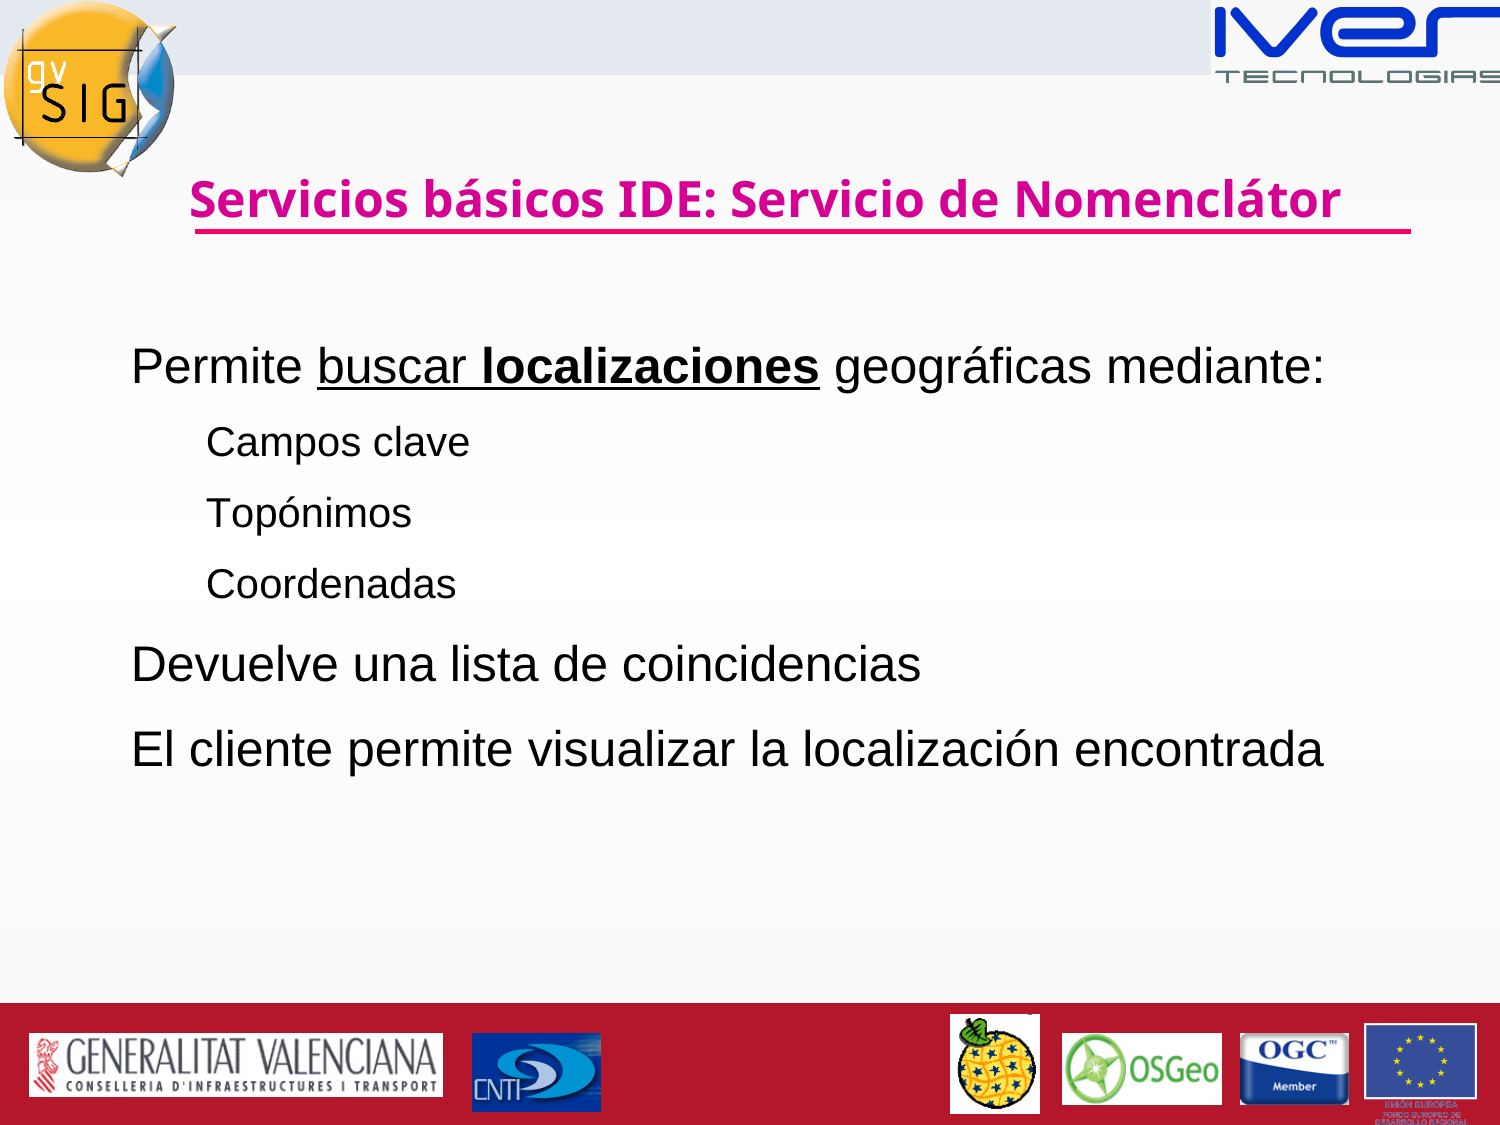

Servicios básicos IDE: Servicio de Nomenclátor
Permite buscar localizaciones geográficas mediante:
Campos clave
Topónimos
Coordenadas
Devuelve una lista de coincidencias
El cliente permite visualizar la localización encontrada